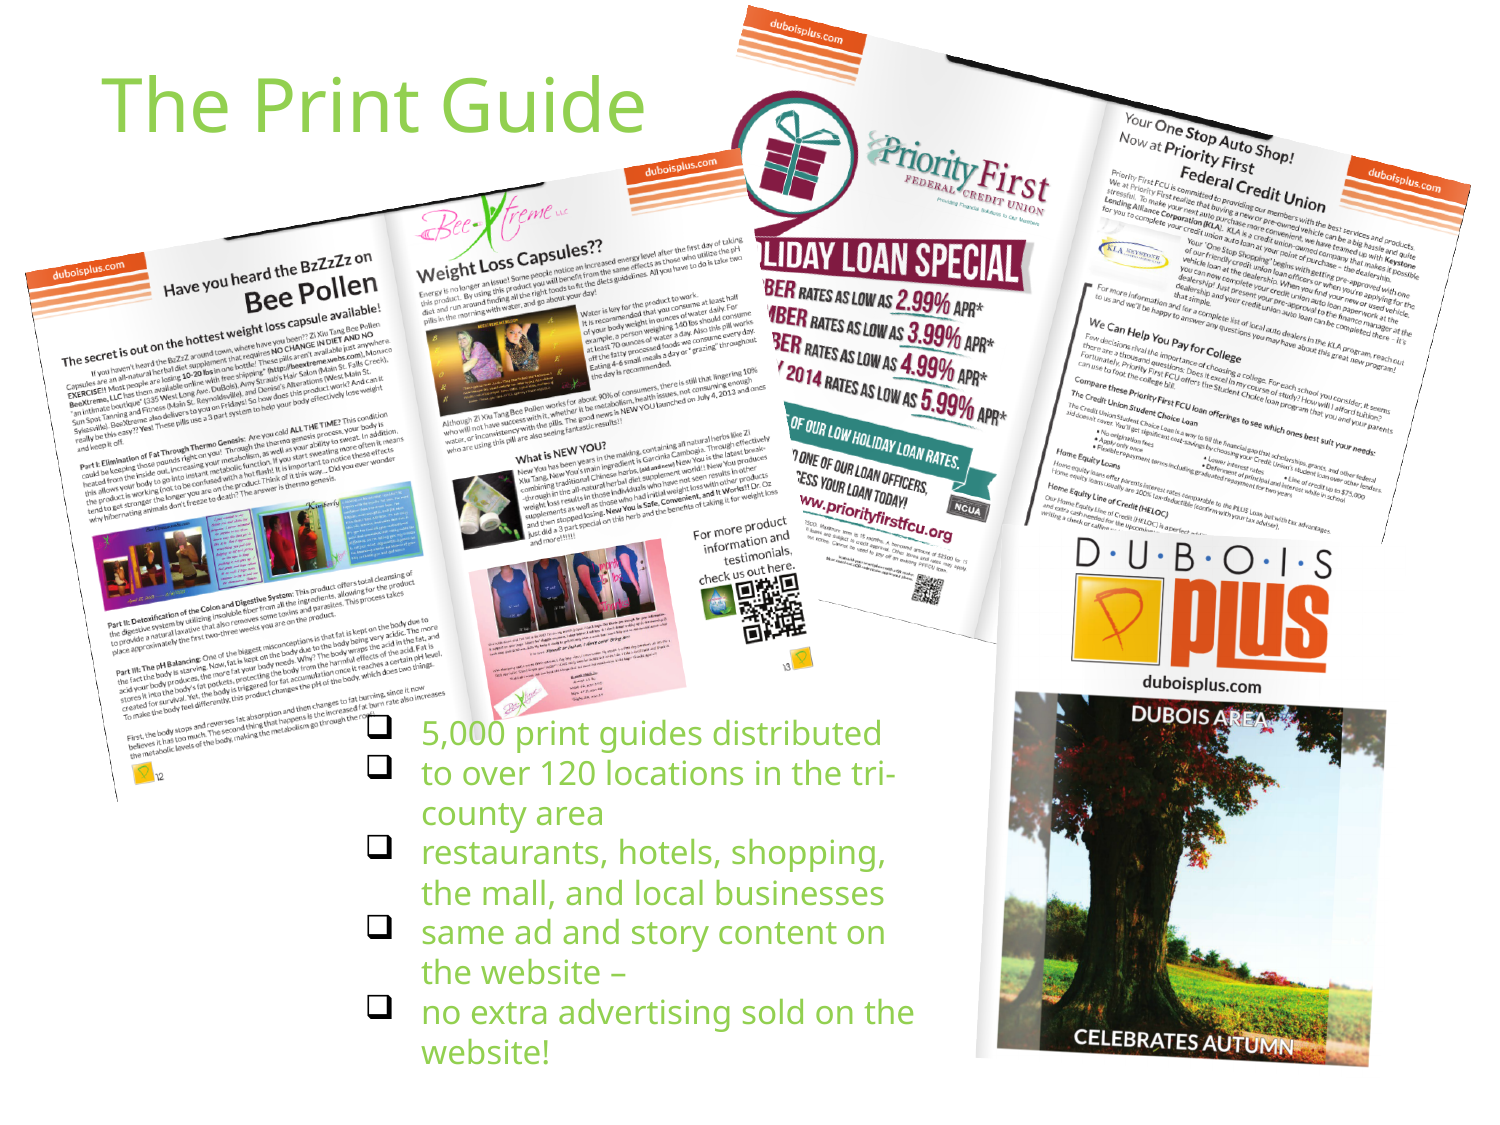

# The Print Guide
5,000 print guides distributed
to over 120 locations in the tri-county area
restaurants, hotels, shopping, the mall, and local businesses
same ad and story content on the website –
no extra advertising sold on the website!